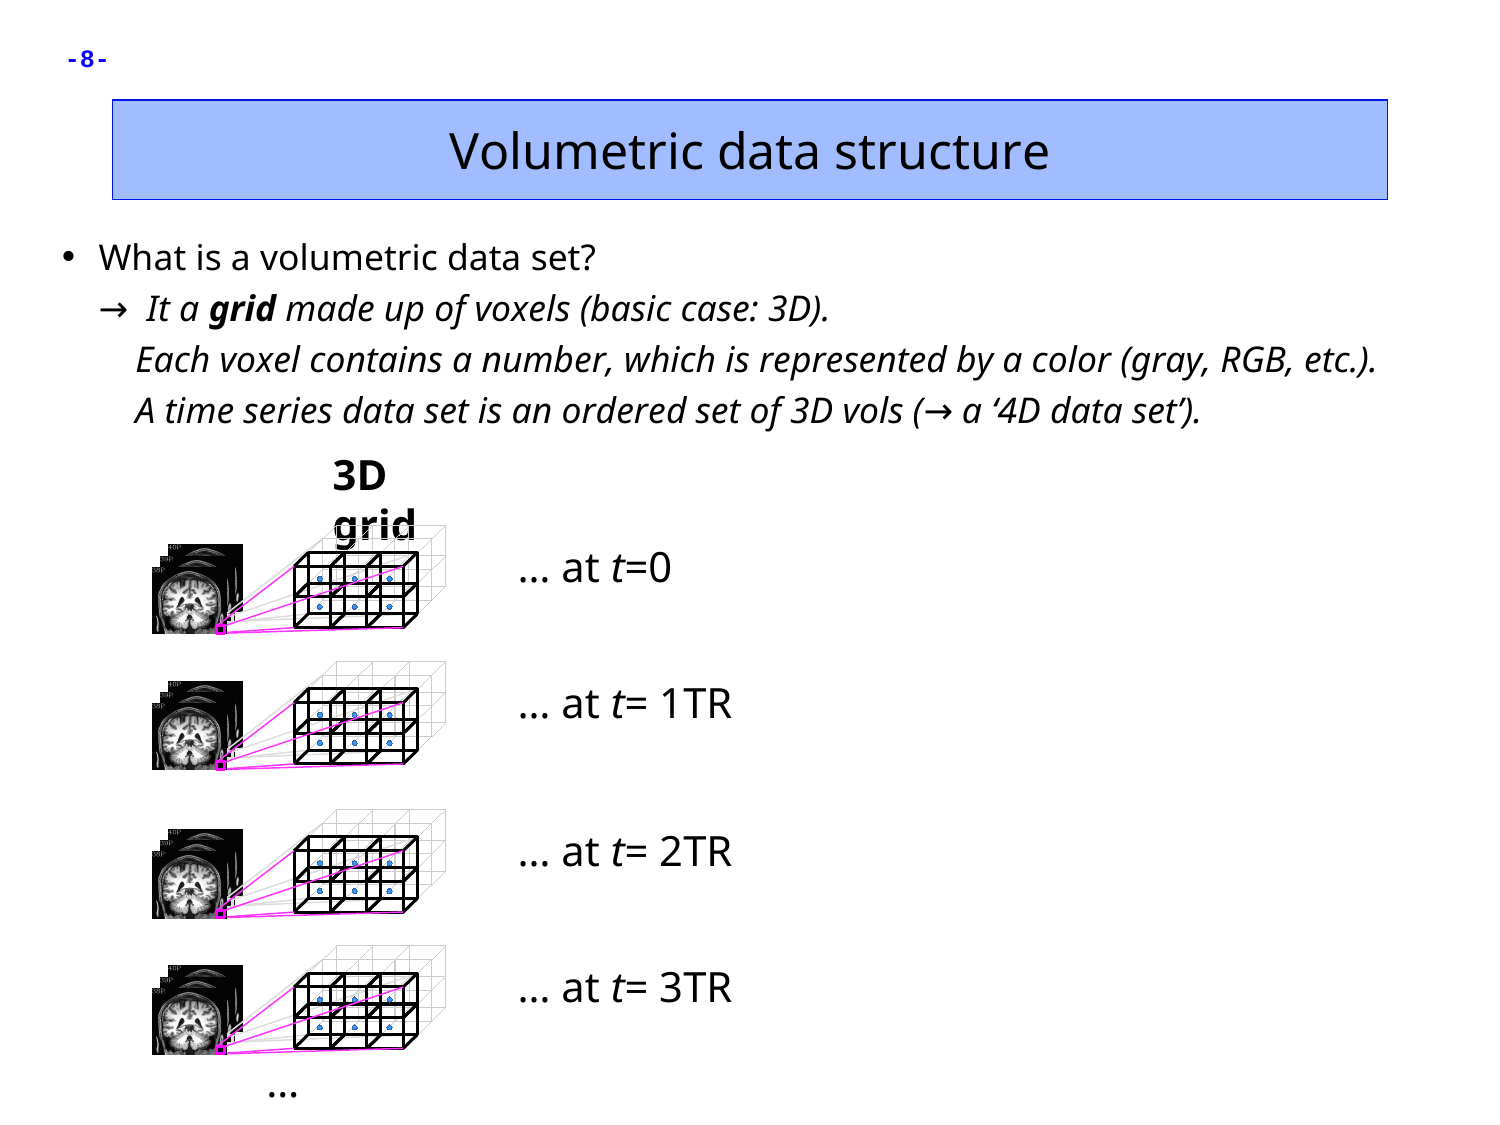

Volumetric data structure
What is a volumetric data set?
→ It a grid made up of voxels (basic case: 3D).
 Each voxel contains a number, which is represented by a color (gray, RGB, etc.).
 A time series data set is an ordered set of 3D vols (→ a ‘4D data set’).
3D grid
… at t=0
… at t= 1TR
… at t= 2TR
… at t= 3TR
…